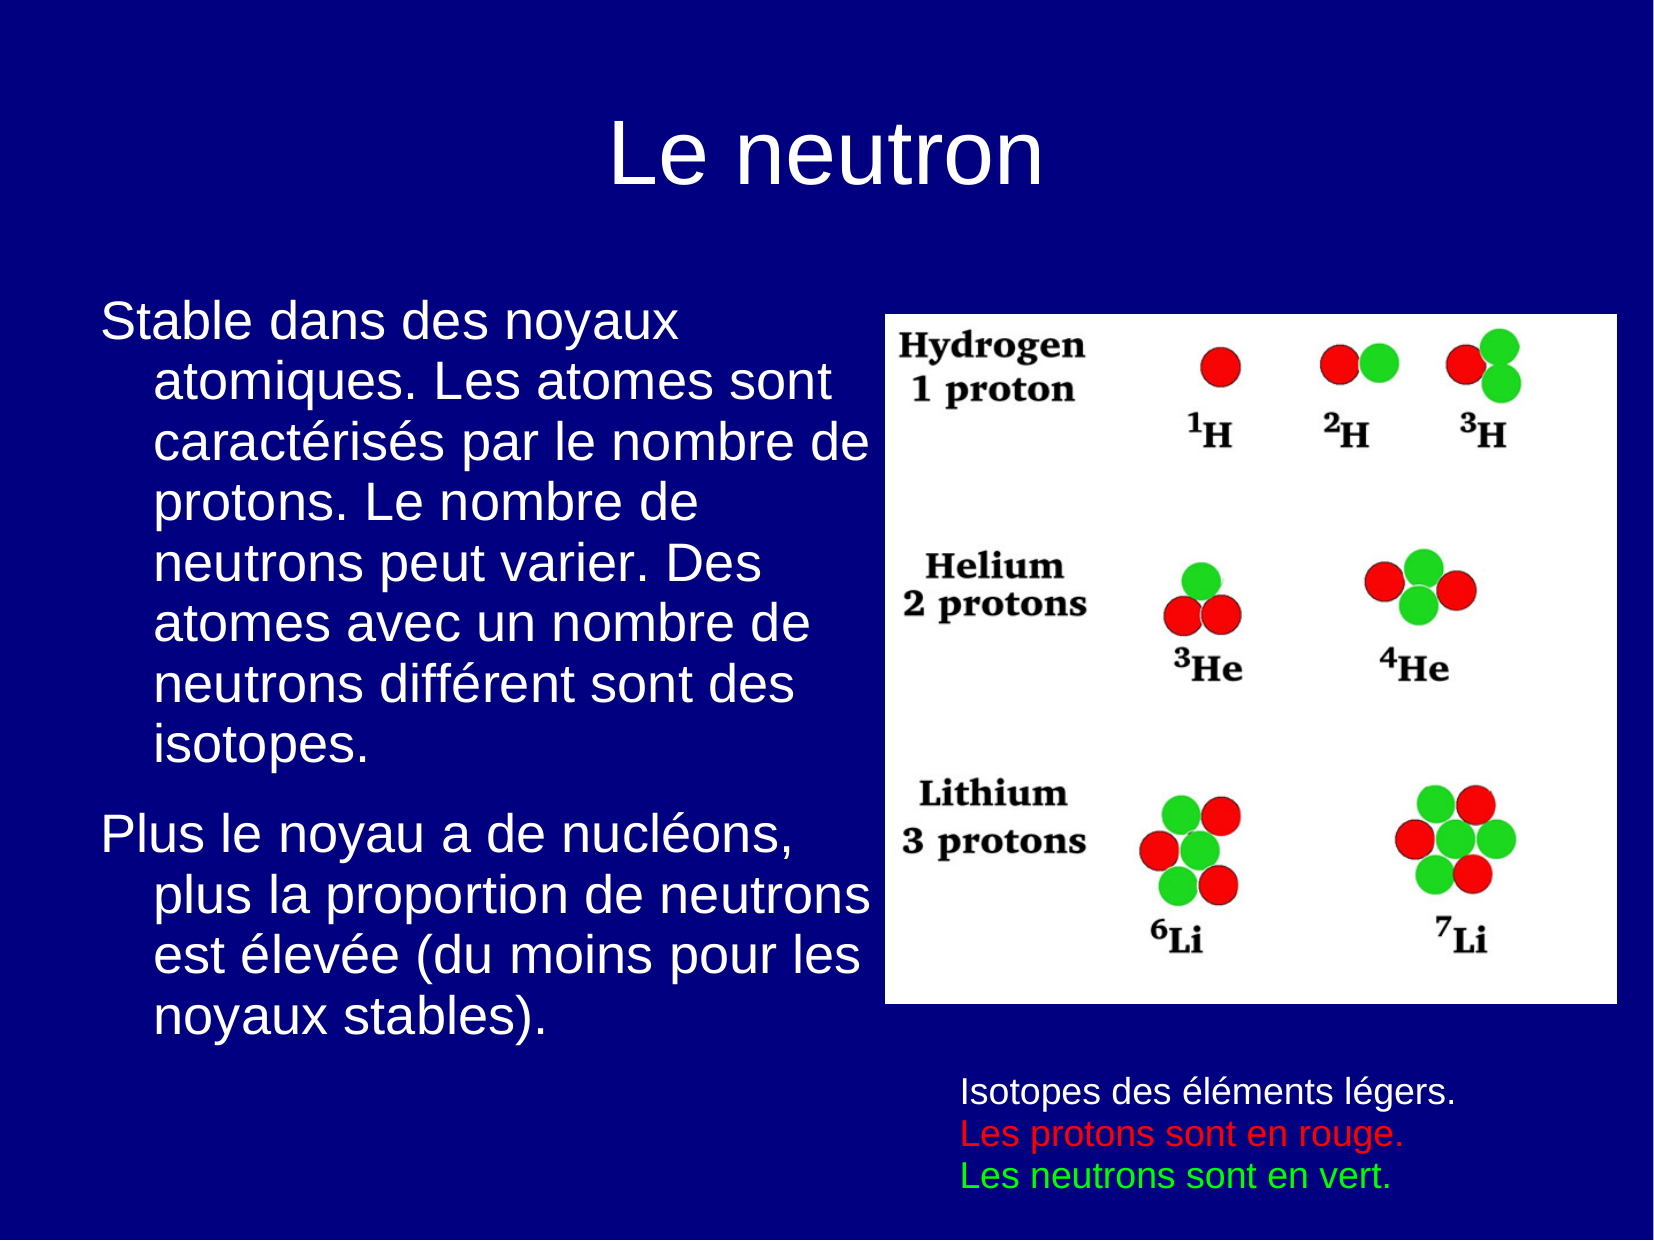

# Le neutron
Stable dans des noyaux atomiques. Les atomes sont caractérisés par le nombre de protons. Le nombre de neutrons peut varier. Des atomes avec un nombre de neutrons différent sont des isotopes.
Plus le noyau a de nucléons, plus la proportion de neutrons est élevée (du moins pour les noyaux stables).
Isotopes des éléments légers.
Les protons sont en rouge.
Les neutrons sont en vert.